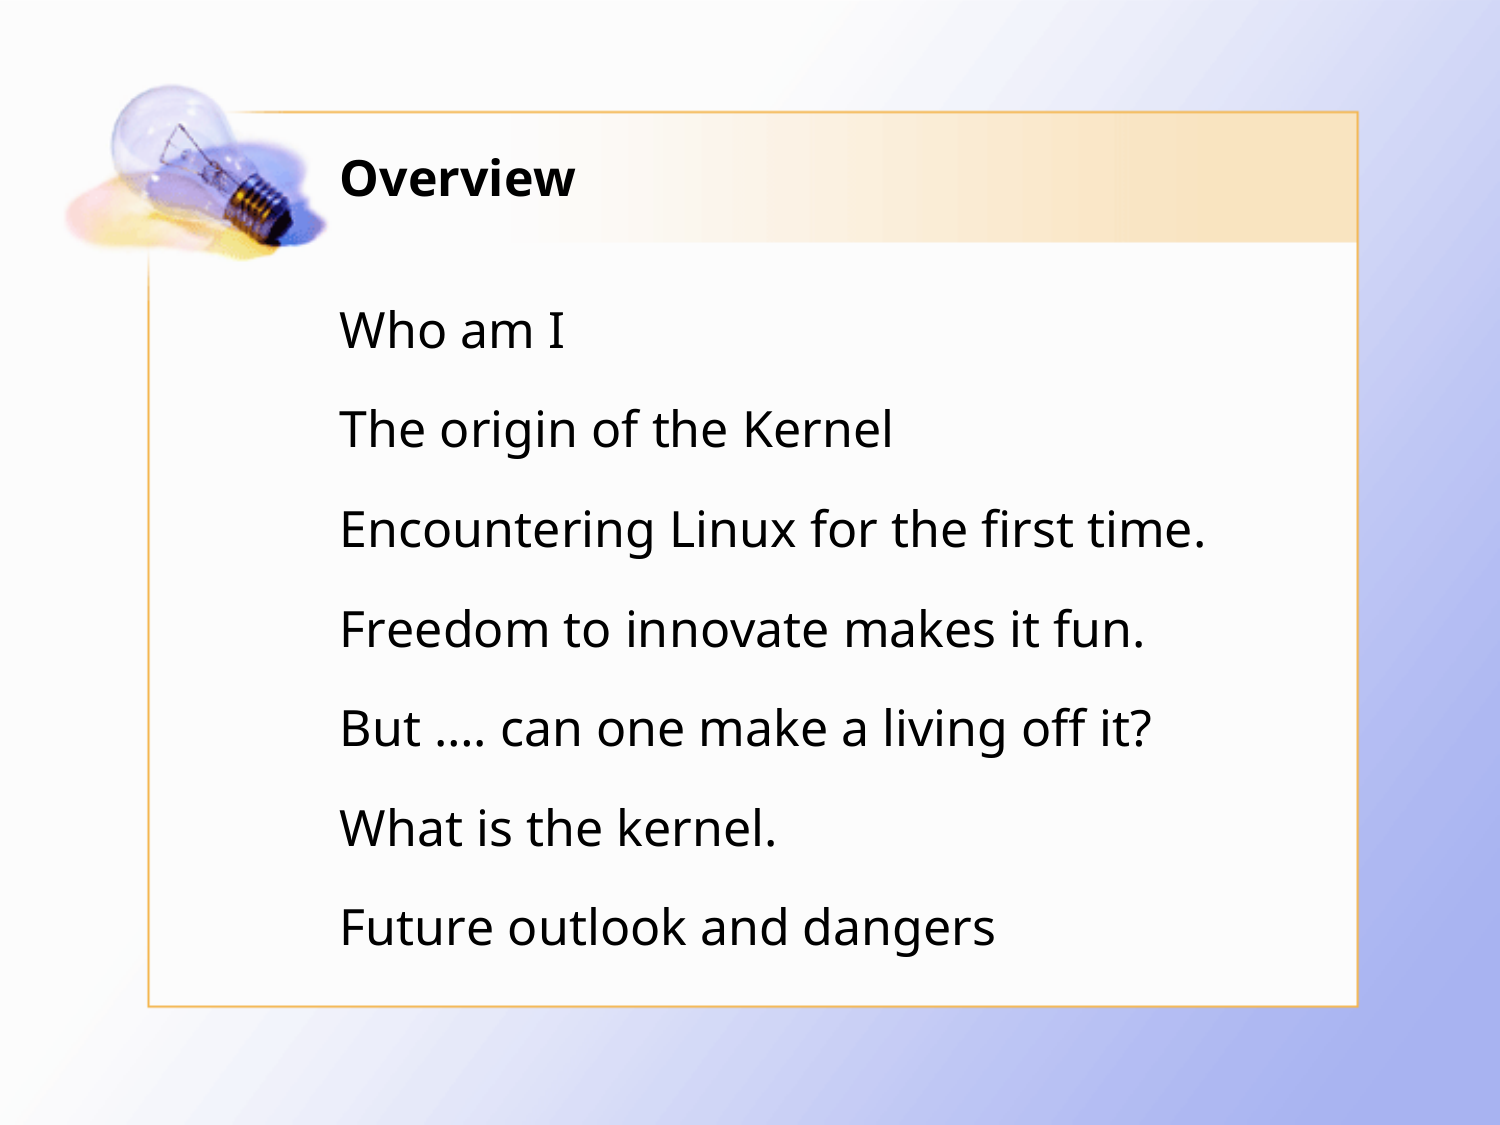

# Overview
Who am I
The origin of the Kernel
Encountering Linux for the first time.
Freedom to innovate makes it fun.
But …. can one make a living off it?
What is the kernel.
Future outlook and dangers